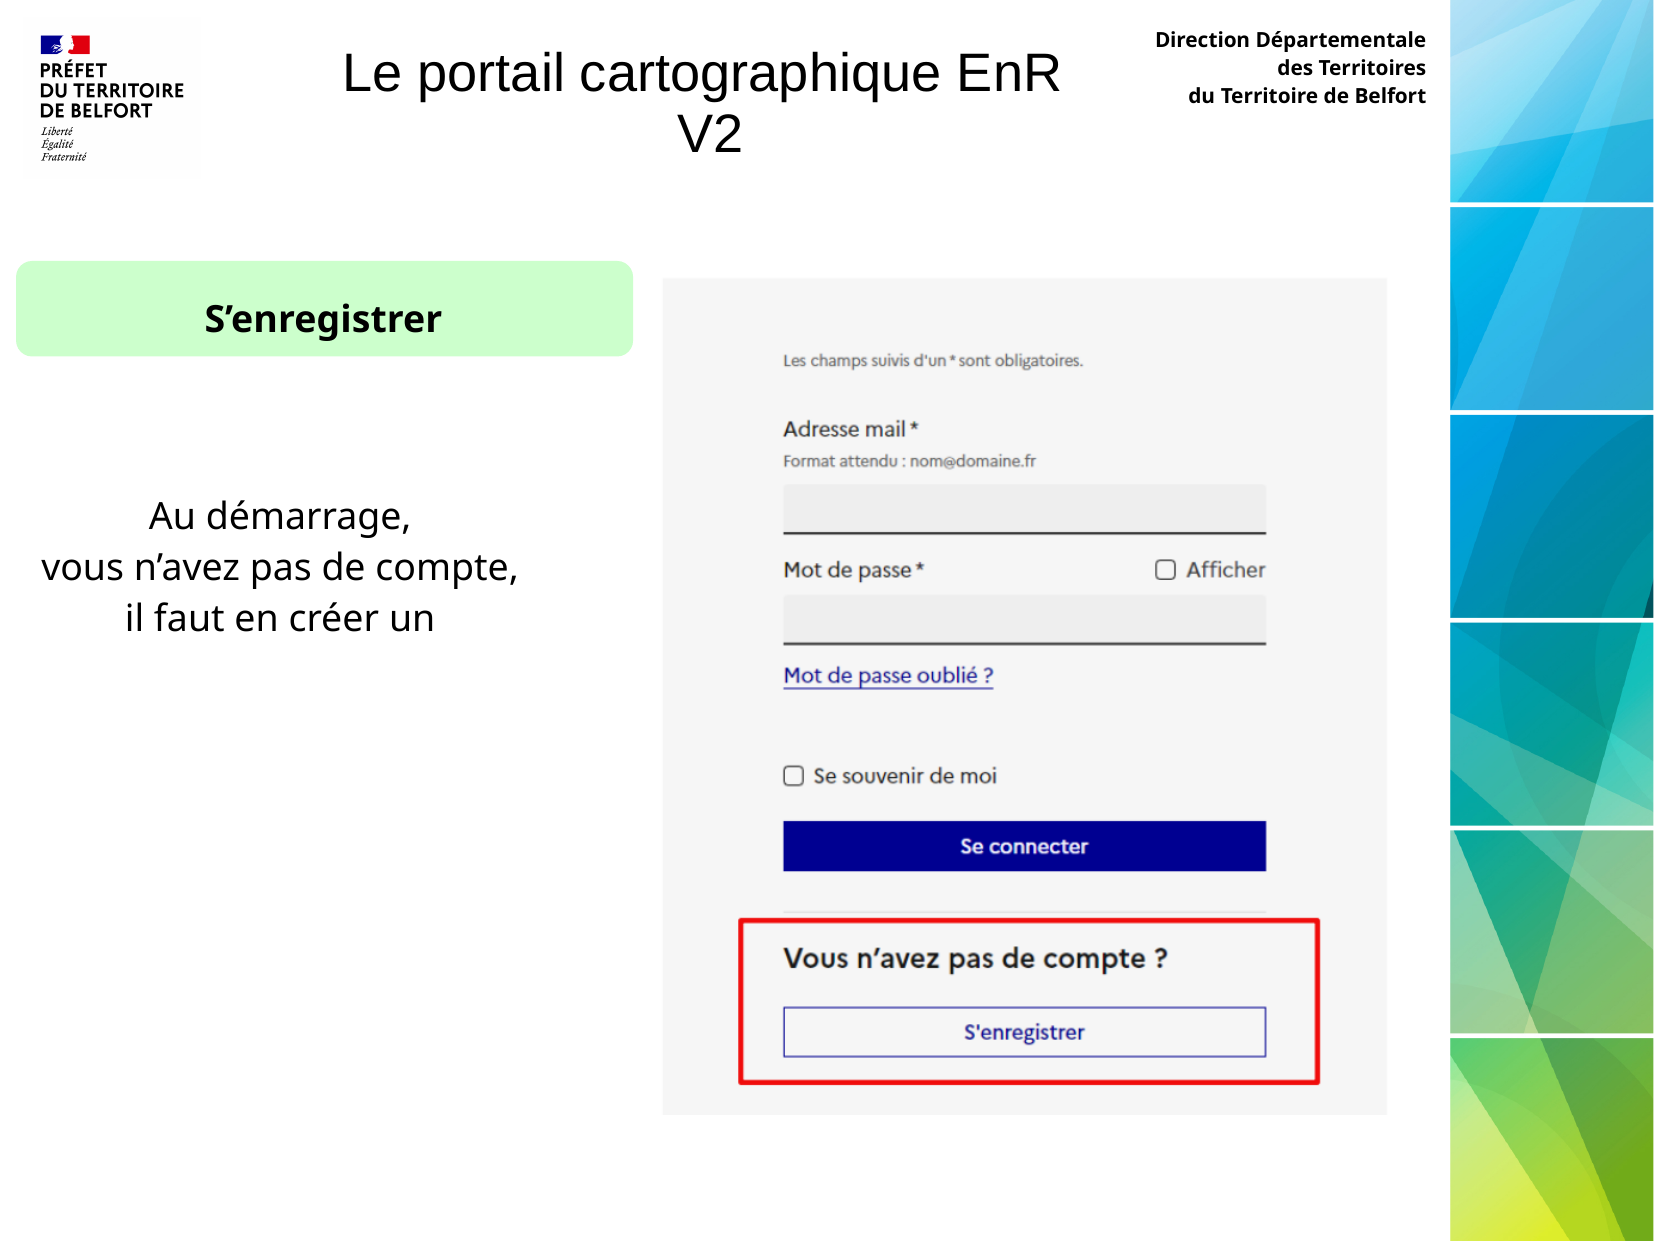

# Le portail cartographique EnR
 V2
S’enregistrer
Au démarrage,
vous n’avez pas de compte,
il faut en créer un